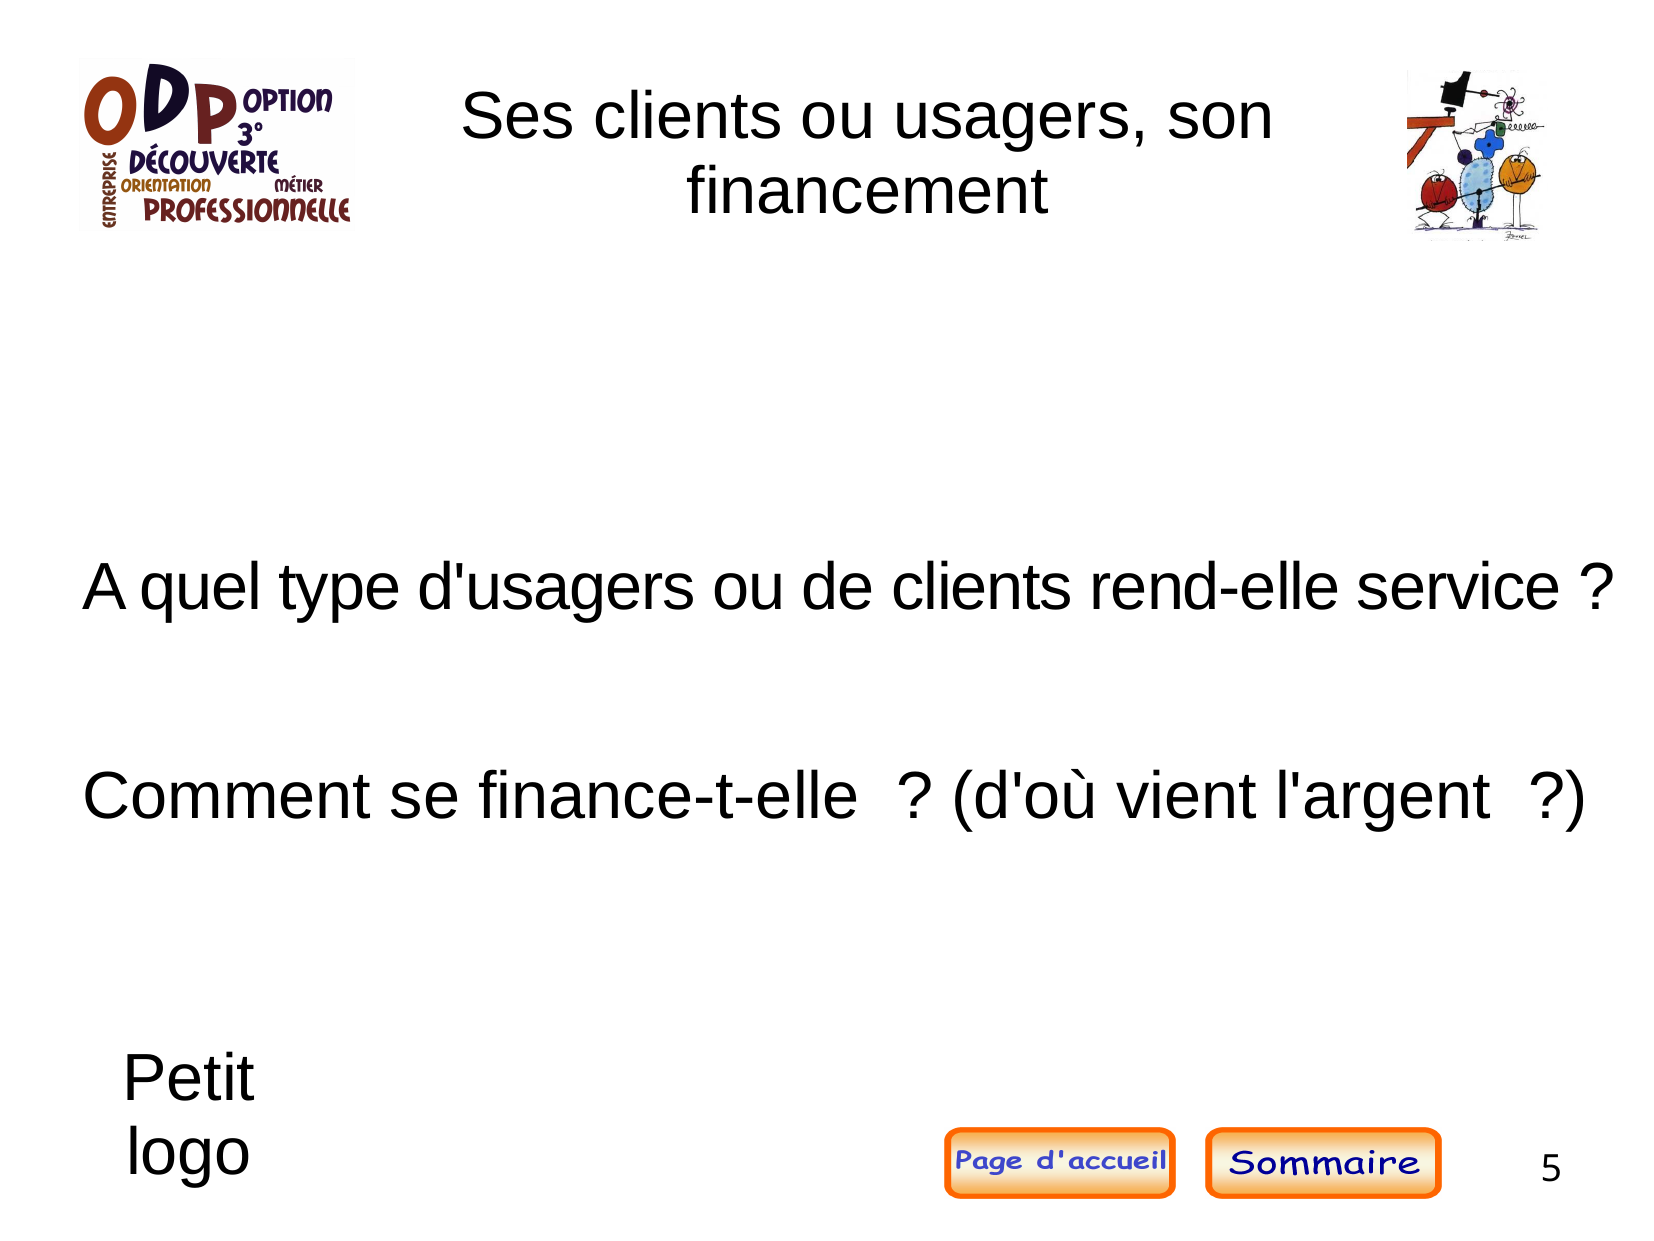

# Ses clients ou usagers, son financement
A quel type d'usagers ou de clients rend-elle service ?
Comment se finance-t-elle  ? (d'où vient l'argent  ?)
Petit logo